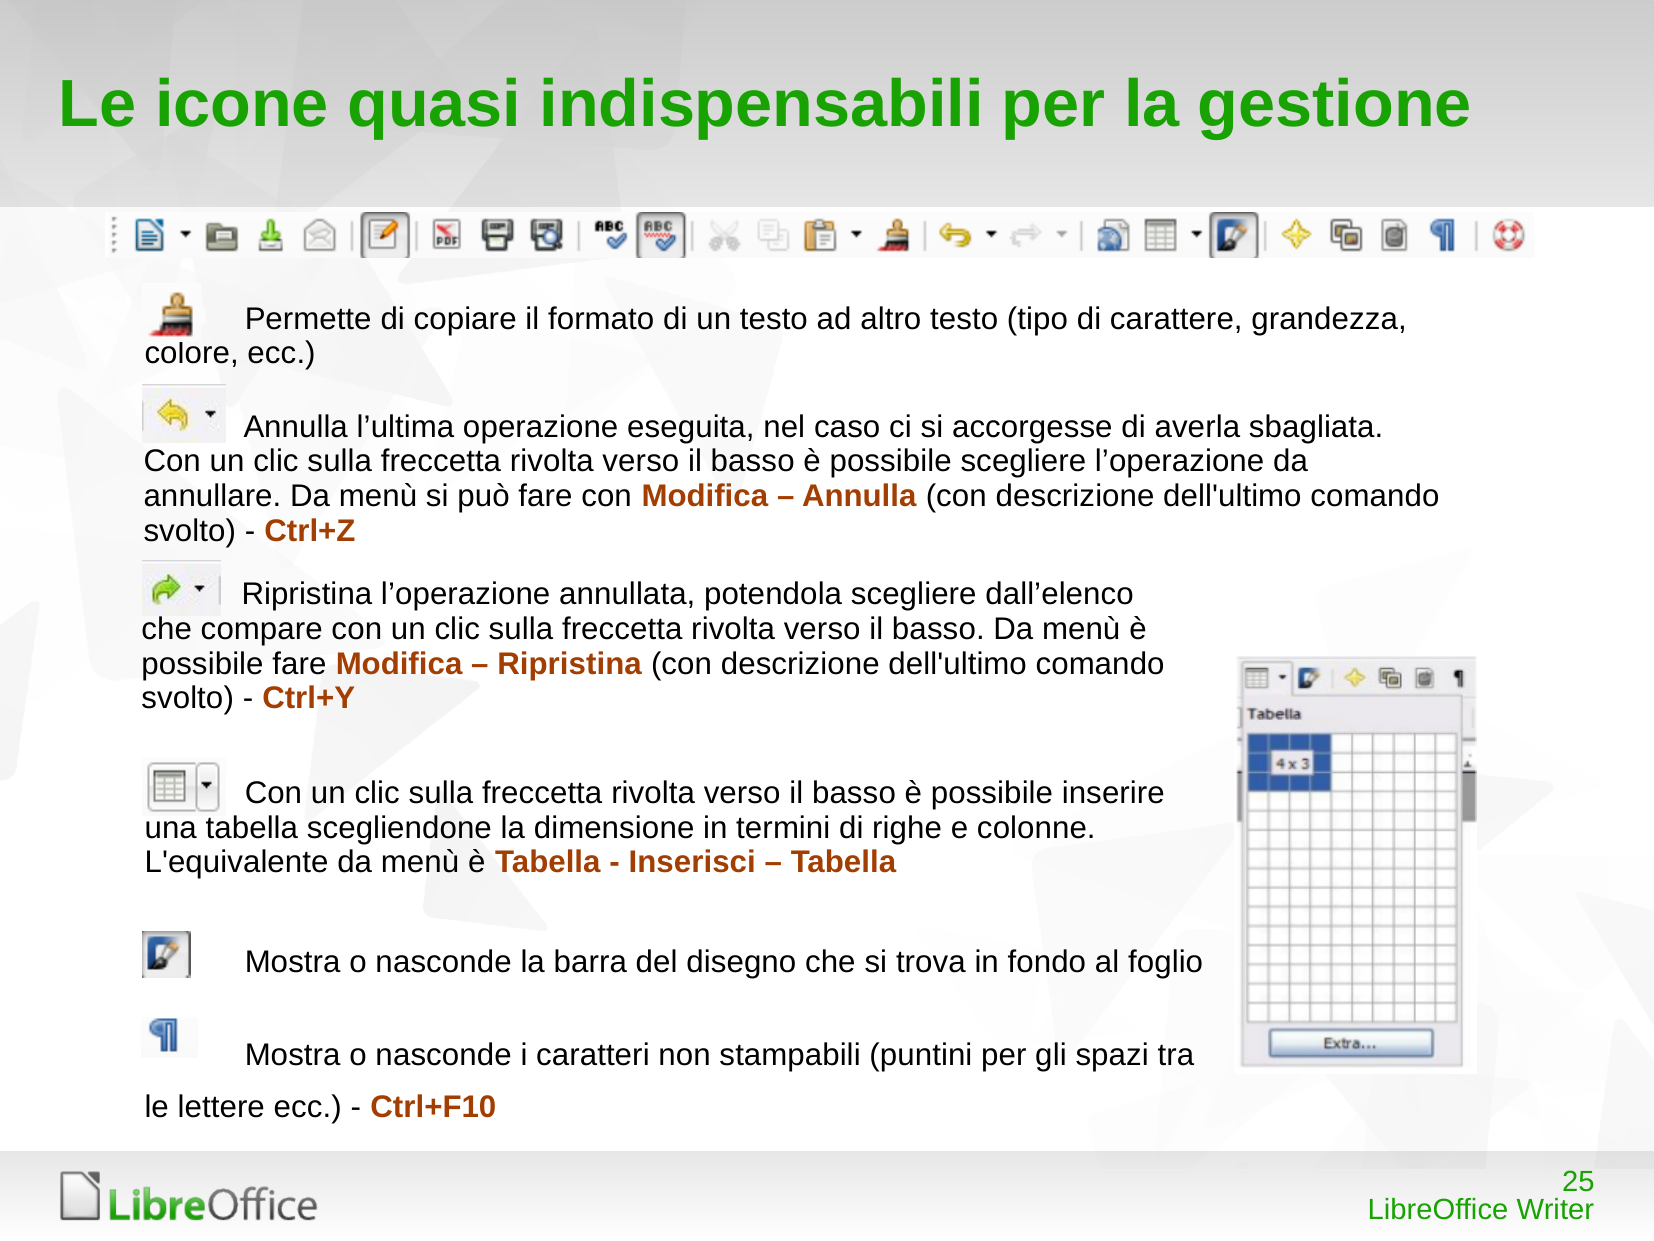

# Le icone quasi indispensabili per la gestione
	 Permette di copiare il formato di un testo ad altro testo (tipo di carattere, grandezza, colore, ecc.)
	 Annulla l’ultima operazione eseguita, nel caso ci si accorgesse di averla sbagliata. Con un clic sulla freccetta rivolta verso il basso è possibile scegliere l’operazione da annullare. Da menù si può fare con Modifica – Annulla (con descrizione dell'ultimo comando svolto) - Ctrl+Z
	 Ripristina l’operazione annullata, potendola scegliere dall’elenco che compare con un clic sulla freccetta rivolta verso il basso. Da menù è possibile fare Modifica – Ripristina (con descrizione dell'ultimo comando svolto) - Ctrl+Y
	 Con un clic sulla freccetta rivolta verso il basso è possibile inserire una tabella scegliendone la dimensione in termini di righe e colonne.
L'equivalente da menù è Tabella - Inserisci – Tabella
	 Mostra o nasconde la barra del disegno che si trova in fondo al foglio
	 Mostra o nasconde i caratteri non stampabili (puntini per gli spazi tra le lettere ecc.) - Ctrl+F10
25
LibreOffice Writer